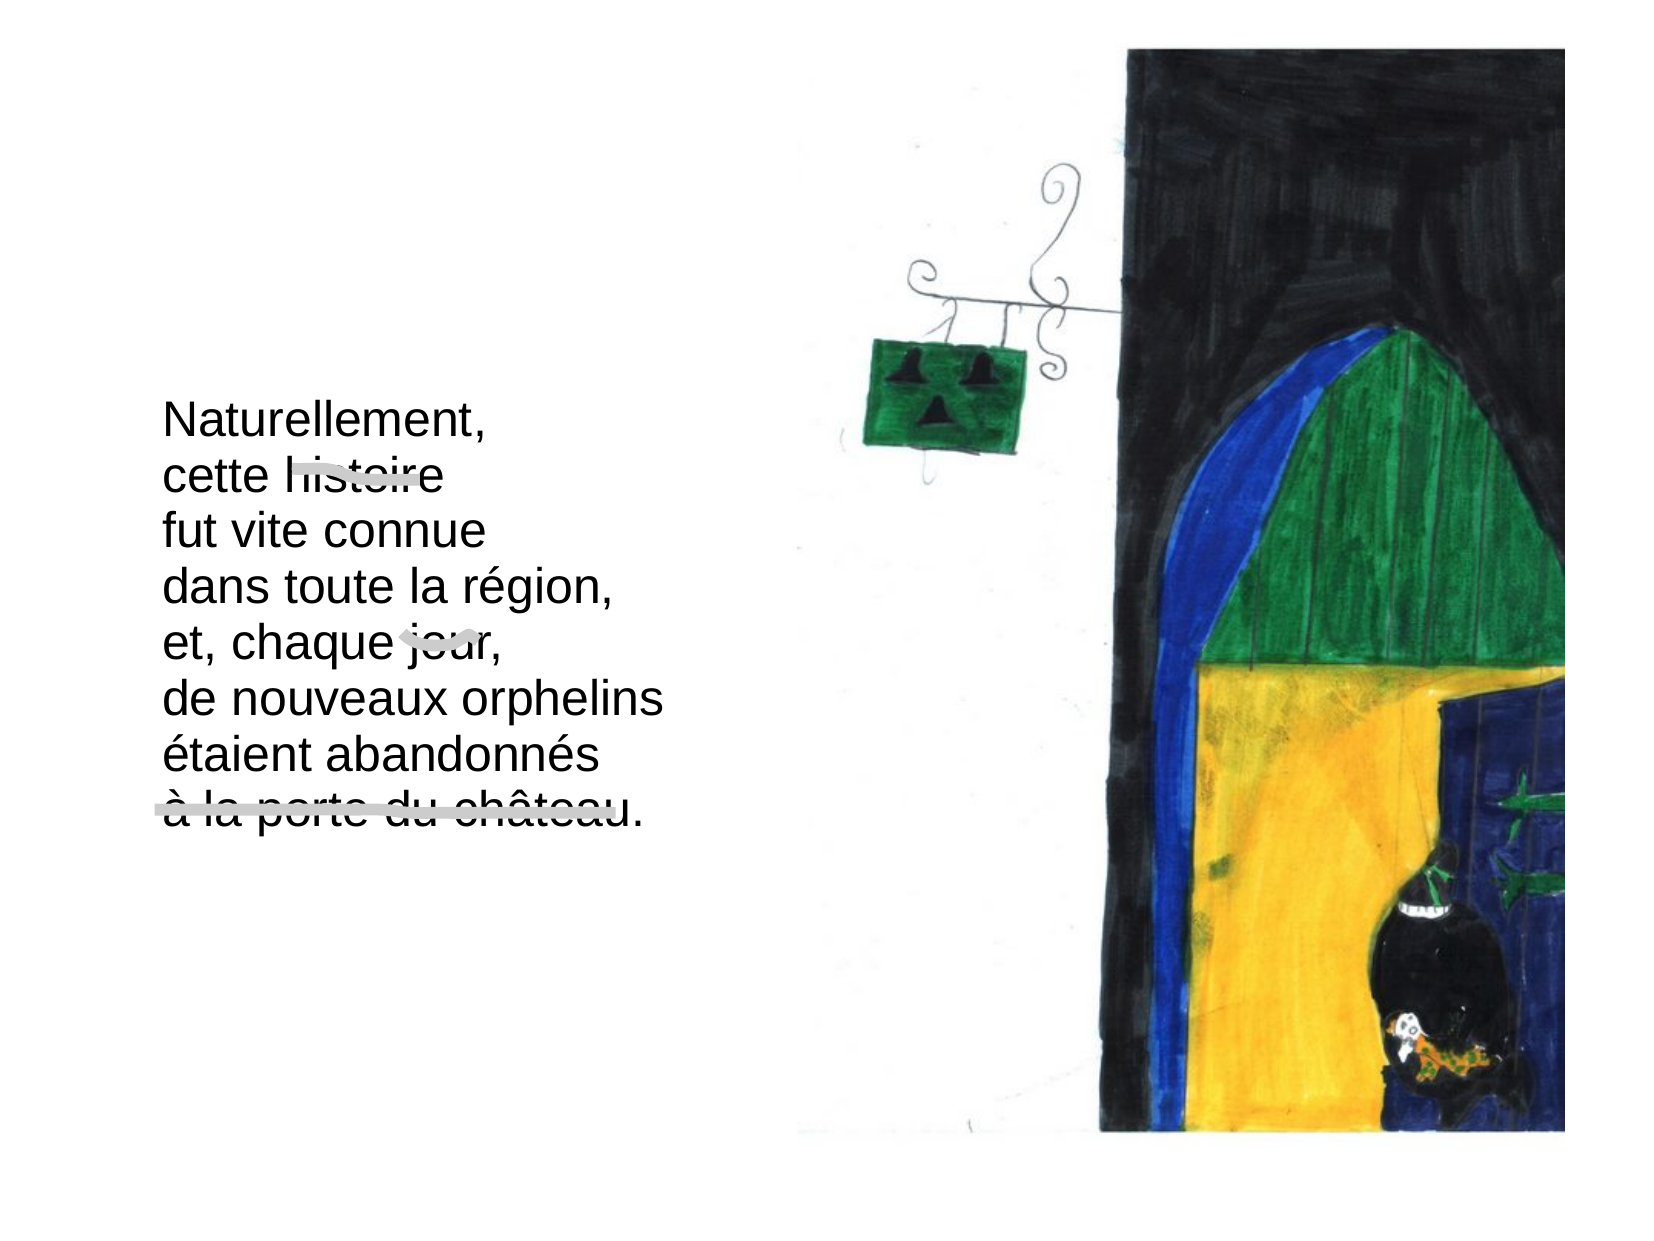

Naturellement,
cette histoire
fut vite connue
dans toute la région,
et, chaque jour,
de nouveaux orphelins
étaient abandonnés
à la porte du château.